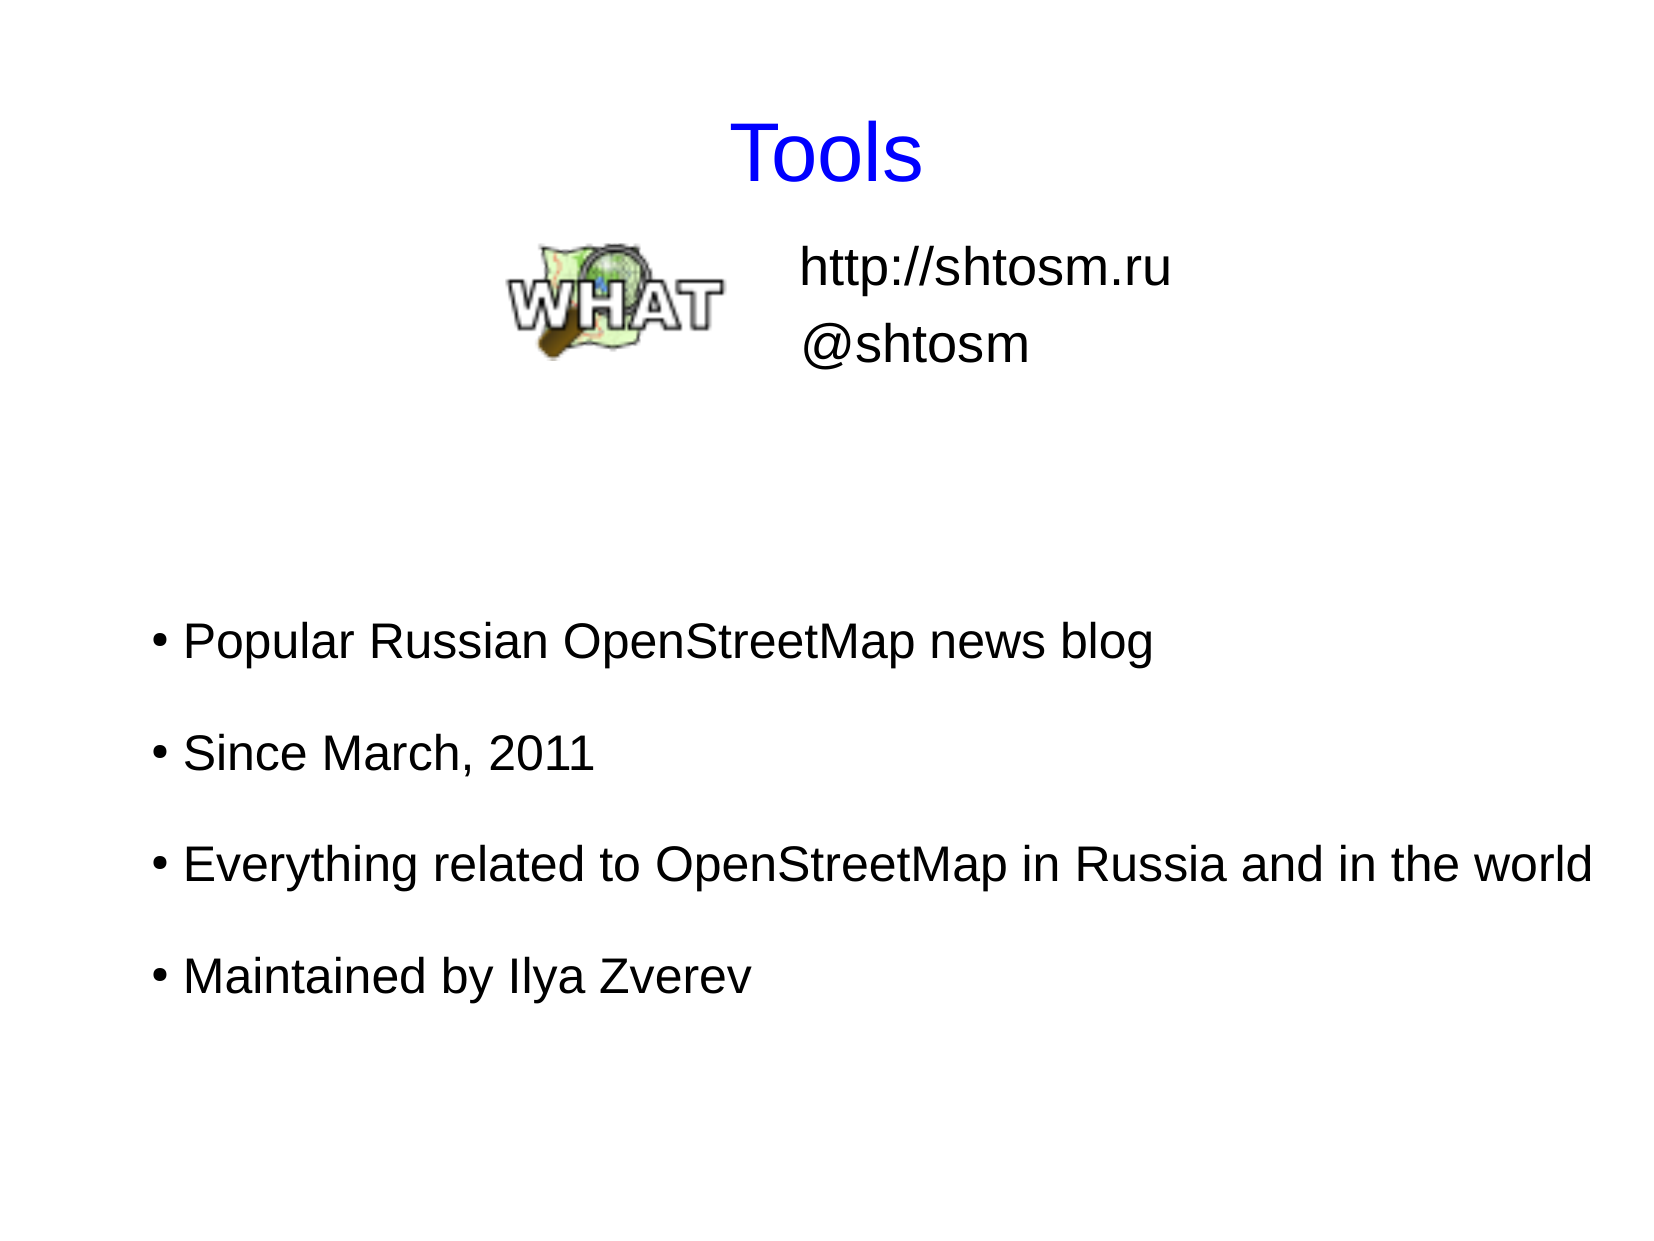

# Tools
http://shtosm.ru
@shtosm
 Popular Russian OpenStreetMap news blog
 Since March, 2011
 Everything related to OpenStreetMap in Russia and in the world
 Maintained by Ilya Zverev